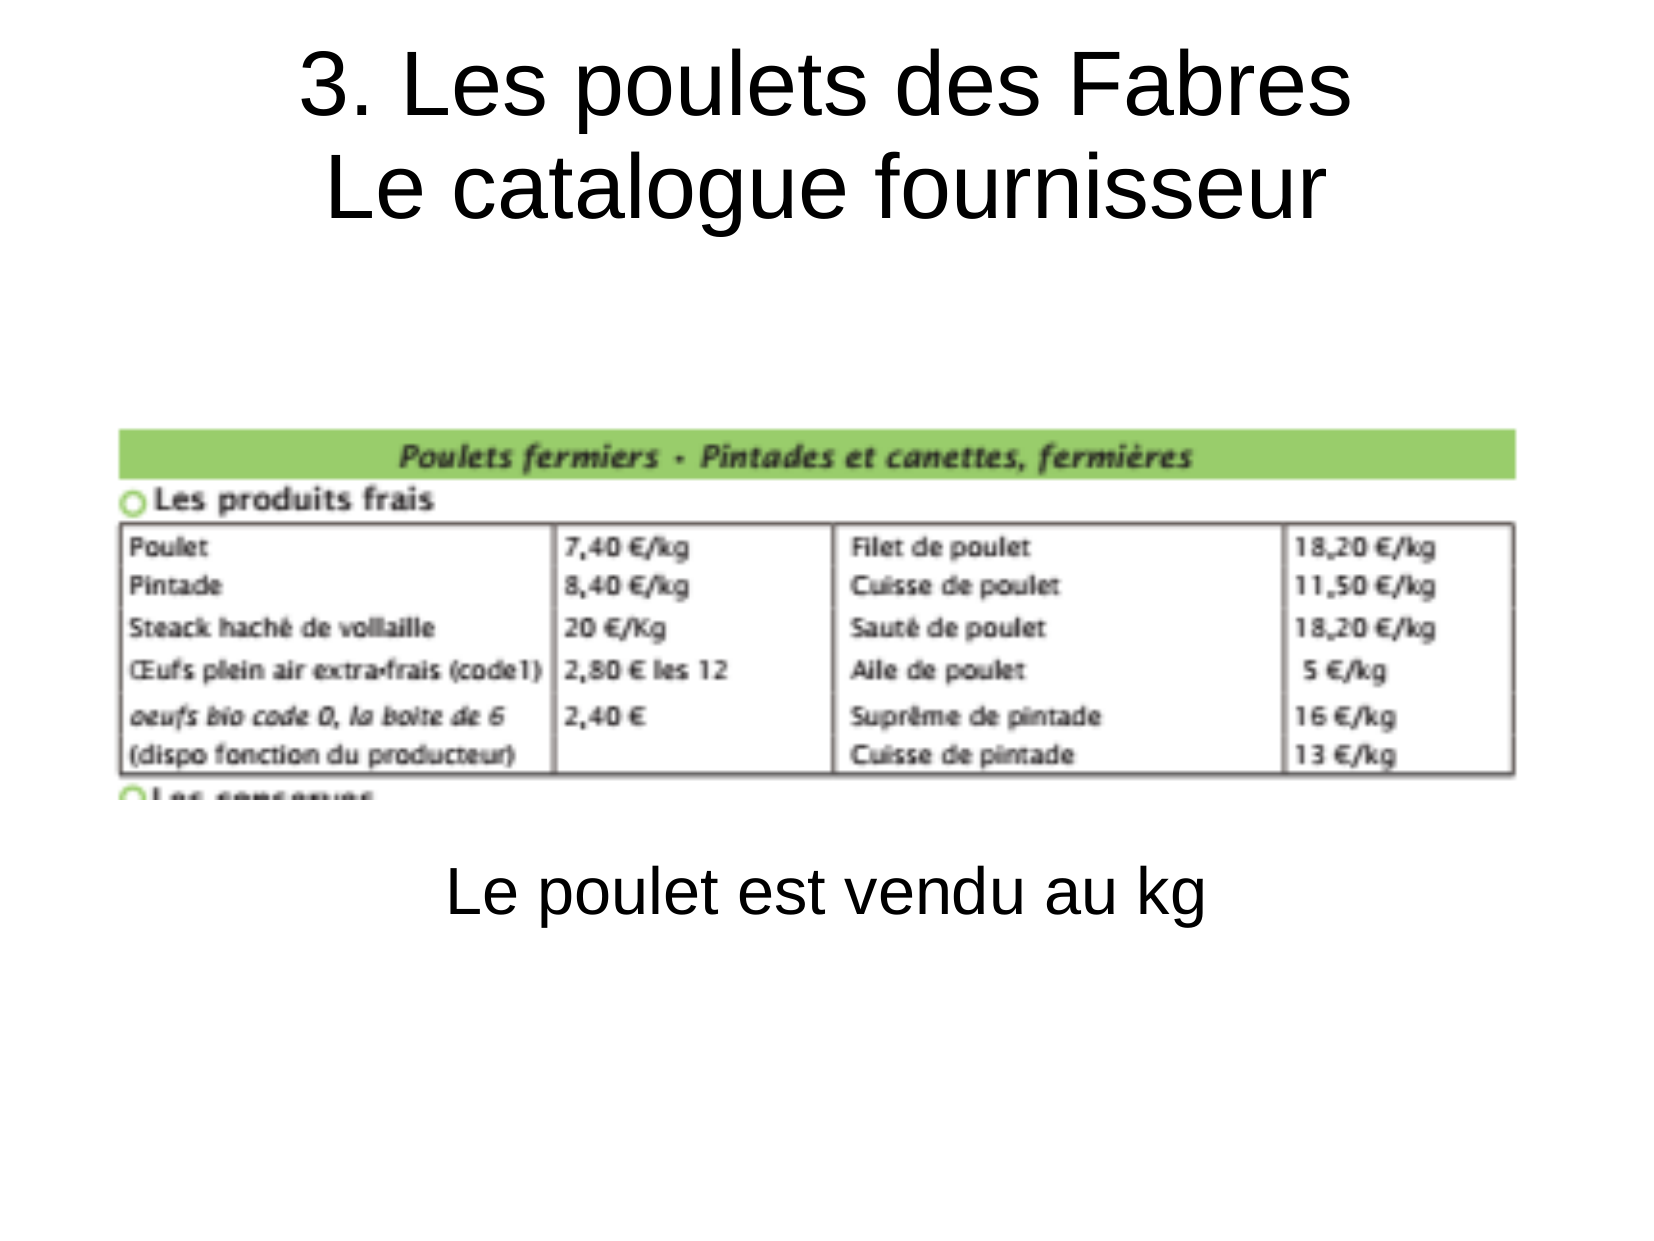

# 3. Les poulets des Fabres Le catalogue fournisseur
Le poulet est vendu au kg